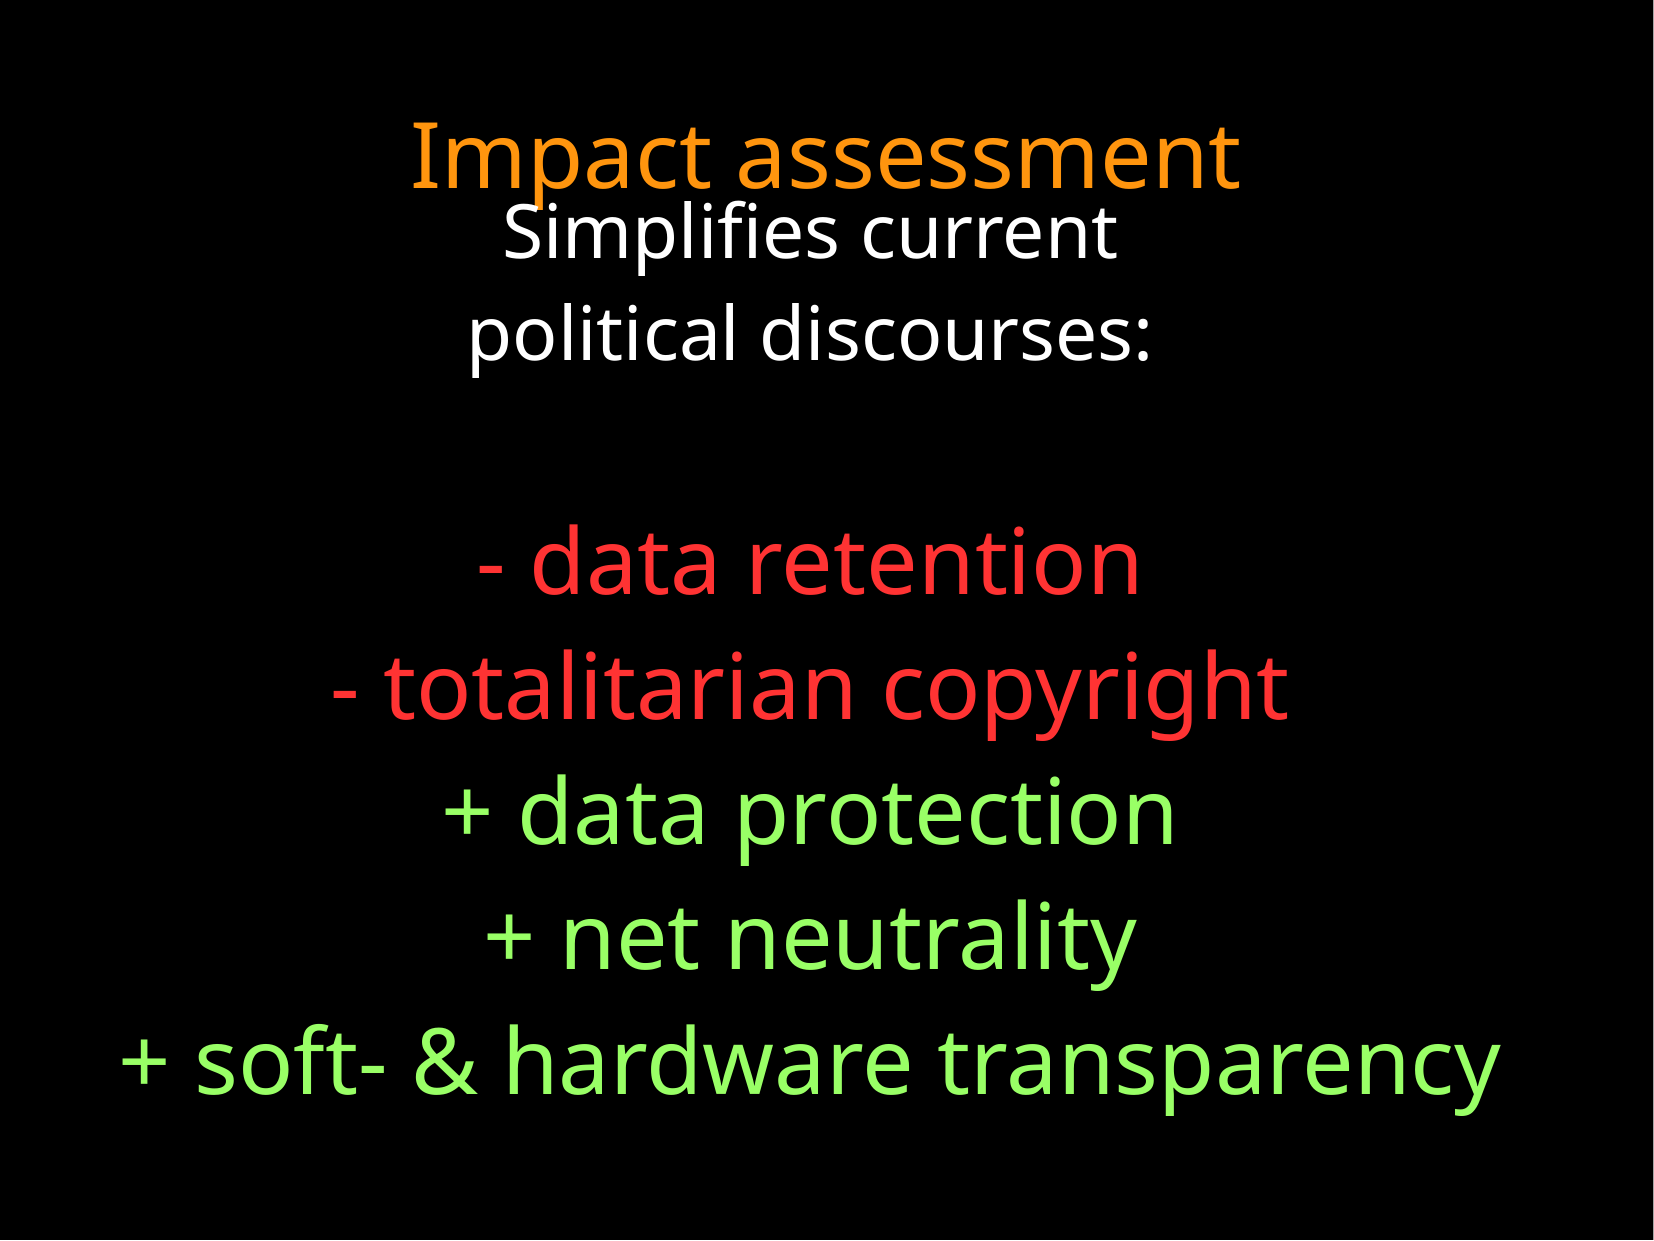

# Impact assessment
Simplifies current
political discourses:
- data retention
- totalitarian copyright
+ data protection
+ net neutrality
+ soft- & hardware transparency